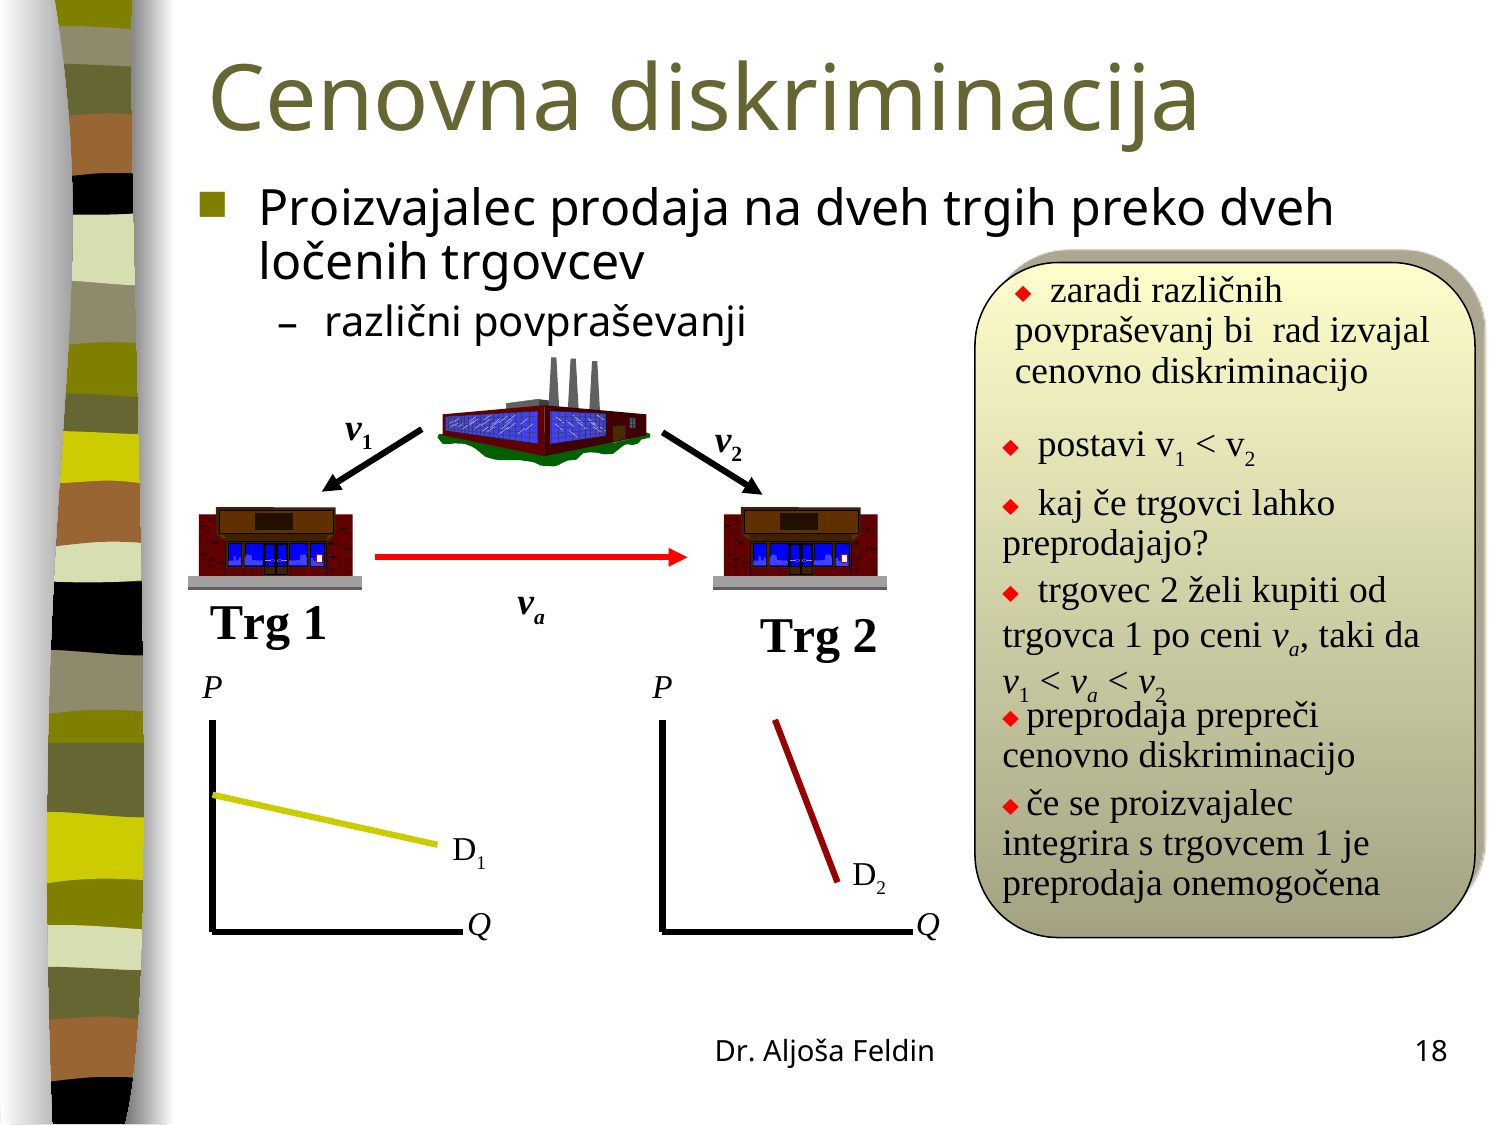

# Cenovna diskriminacija
Proizvajalec prodaja na dveh trgih preko dveh ločenih trgovcev
različni povpraševanji
zaradi različnih povpraševanj birad izvajal cenovno diskriminacijo
v1
v2
postavi v1 < v2
kaj če trgovci lahko preprodajajo?
trgovec 2 želi kupiti od trgovca 1 po ceni va, taki da v1 < va < v2
va
Trg 1
Trg 2
P
P
 preprodaja prepreči cenovno diskriminacijo
 če se proizvajalec integrira s trgovcem 1 je preprodaja onemogočena
D1
D2
Q
Q
Dr. Aljoša Feldin